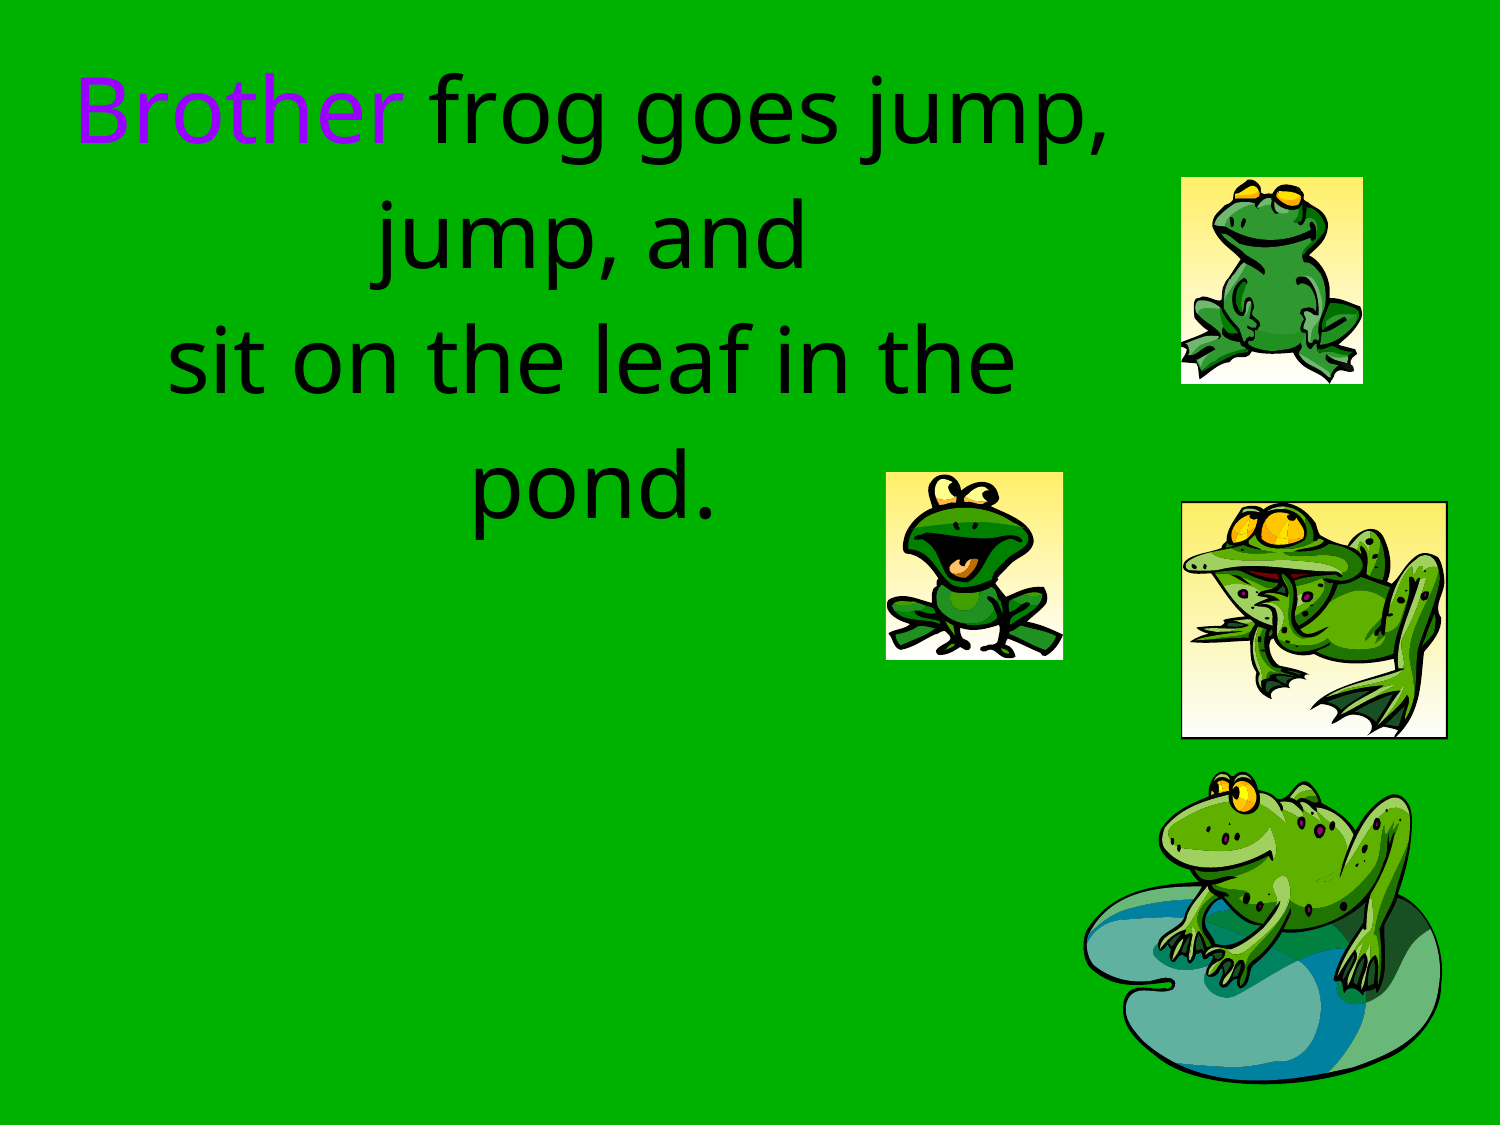

# Brother frog goes jump, jump, and sit on the leaf in the pond.